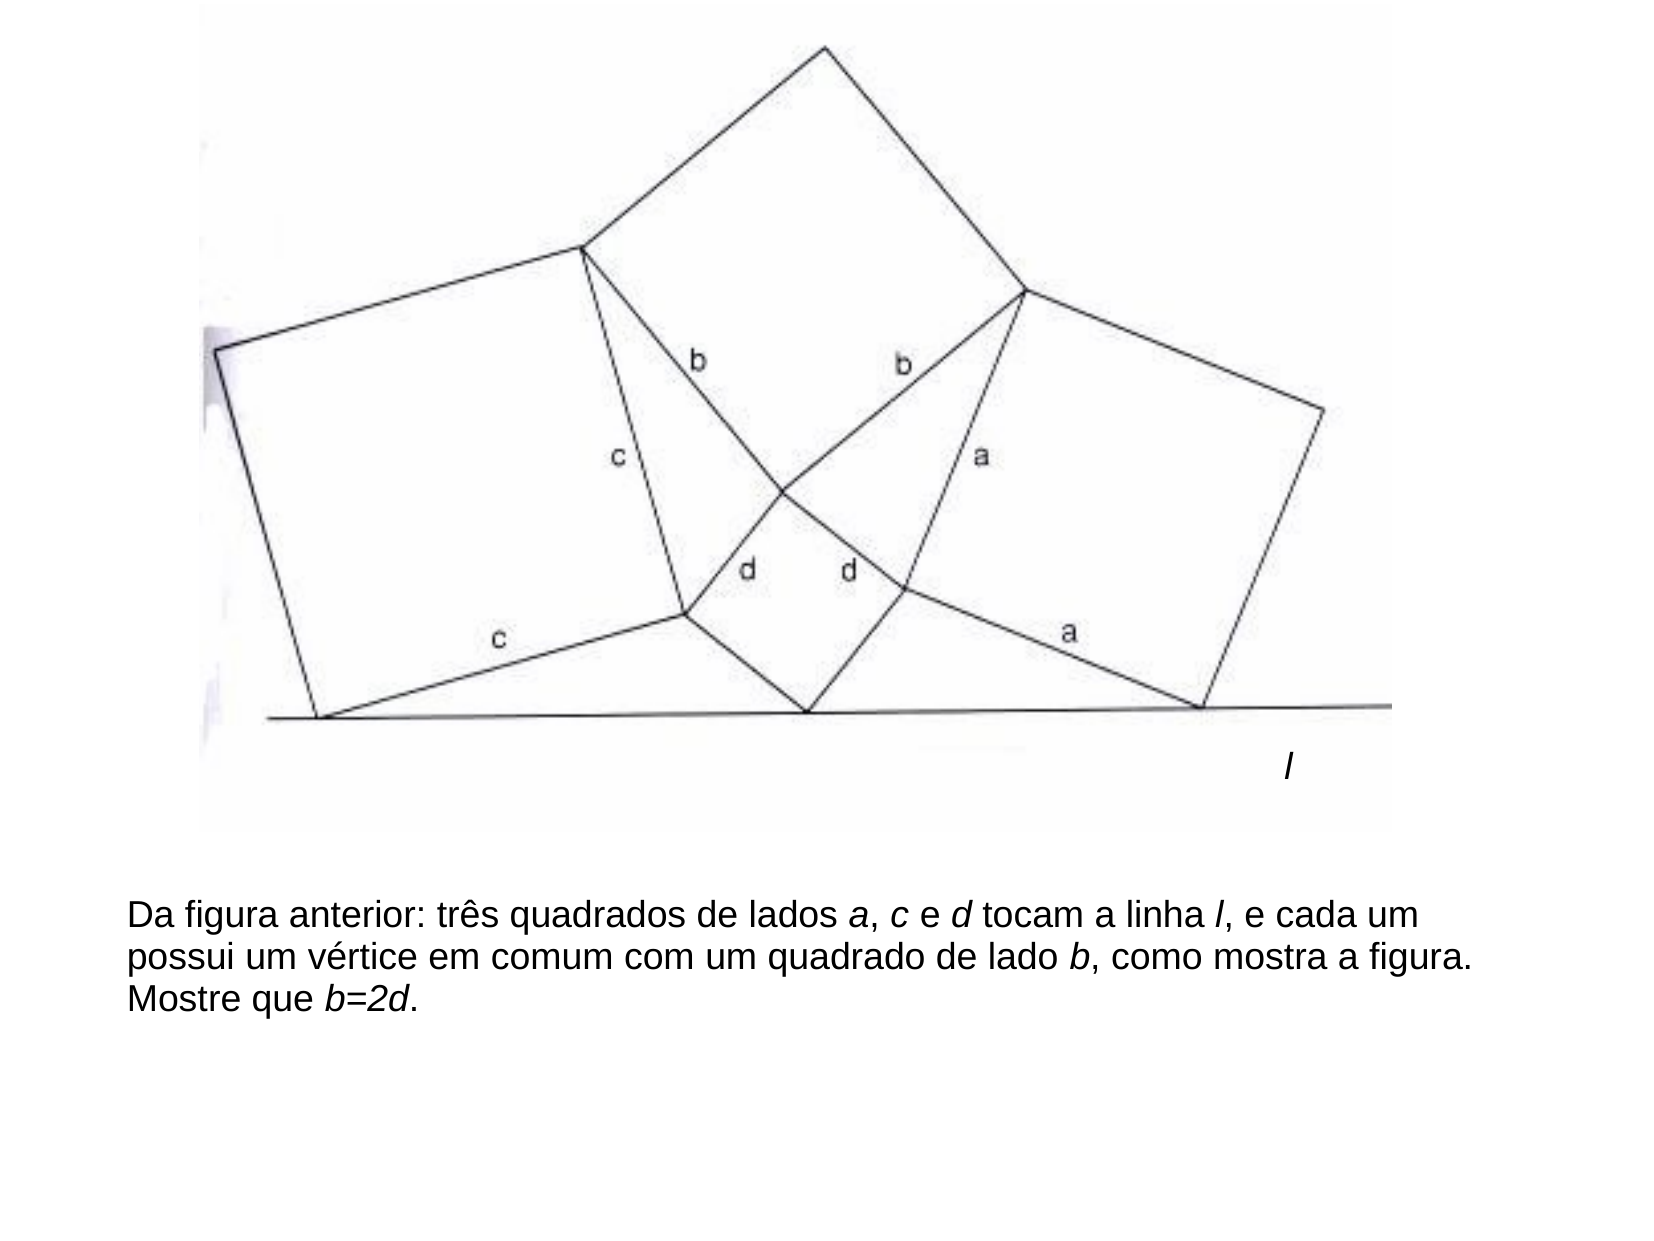

l
Da figura anterior: três quadrados de lados a, c e d tocam a linha l, e cada um
possui um vértice em comum com um quadrado de lado b, como mostra a figura.
Mostre que b=2d.